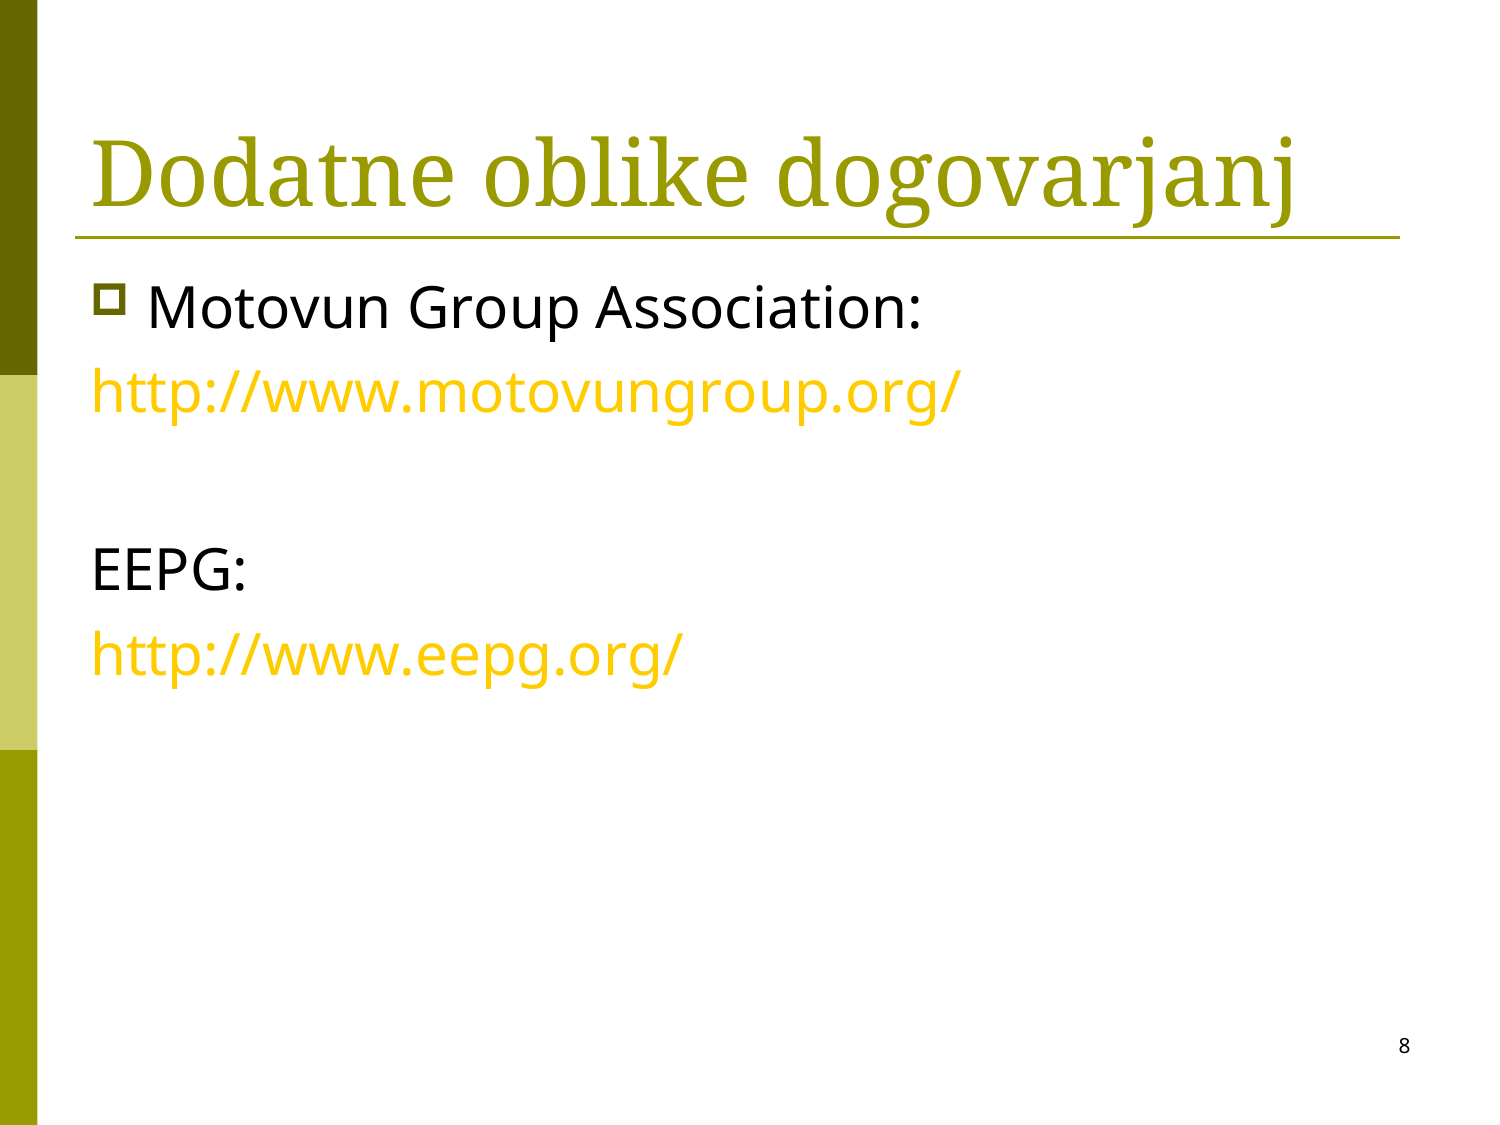

# Dodatne oblike dogovarjanj
Motovun Group Association:
http://www.motovungroup.org/
EEPG:
http://www.eepg.org/